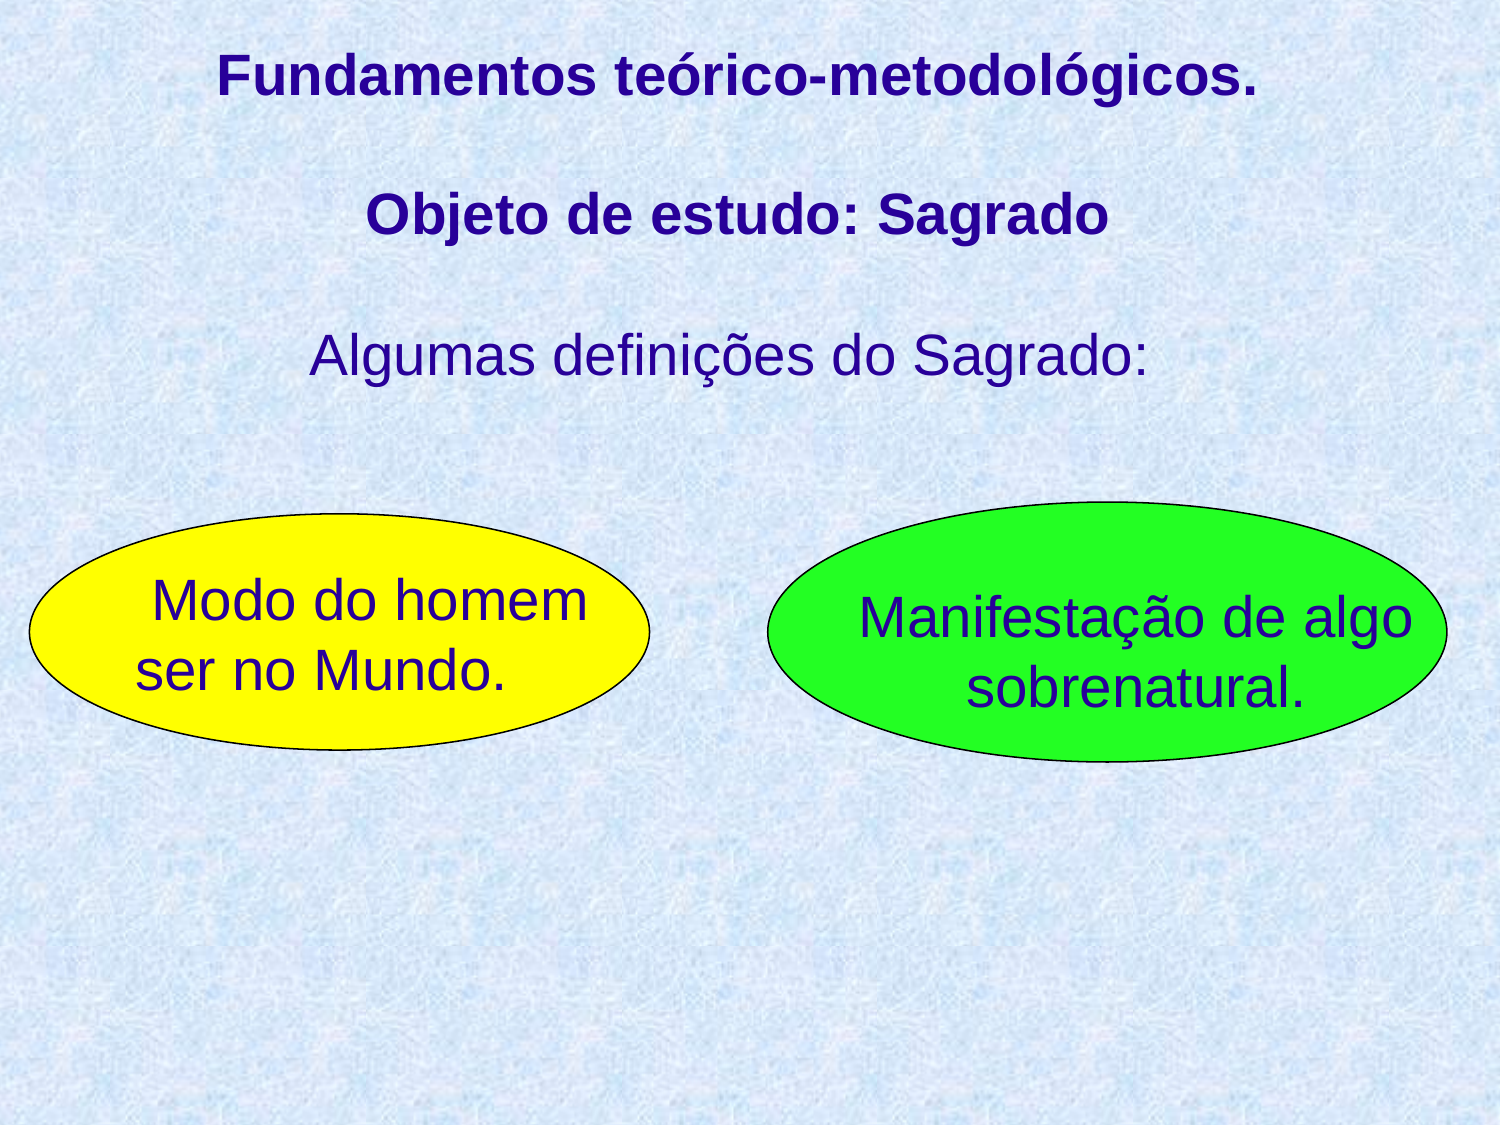

Fundamentos teórico-metodológicos.
Objeto de estudo: Sagrado
Algumas definições do Sagrado:
Manifestação de algo sobrenatural.
 Modo do homem
ser no Mundo.